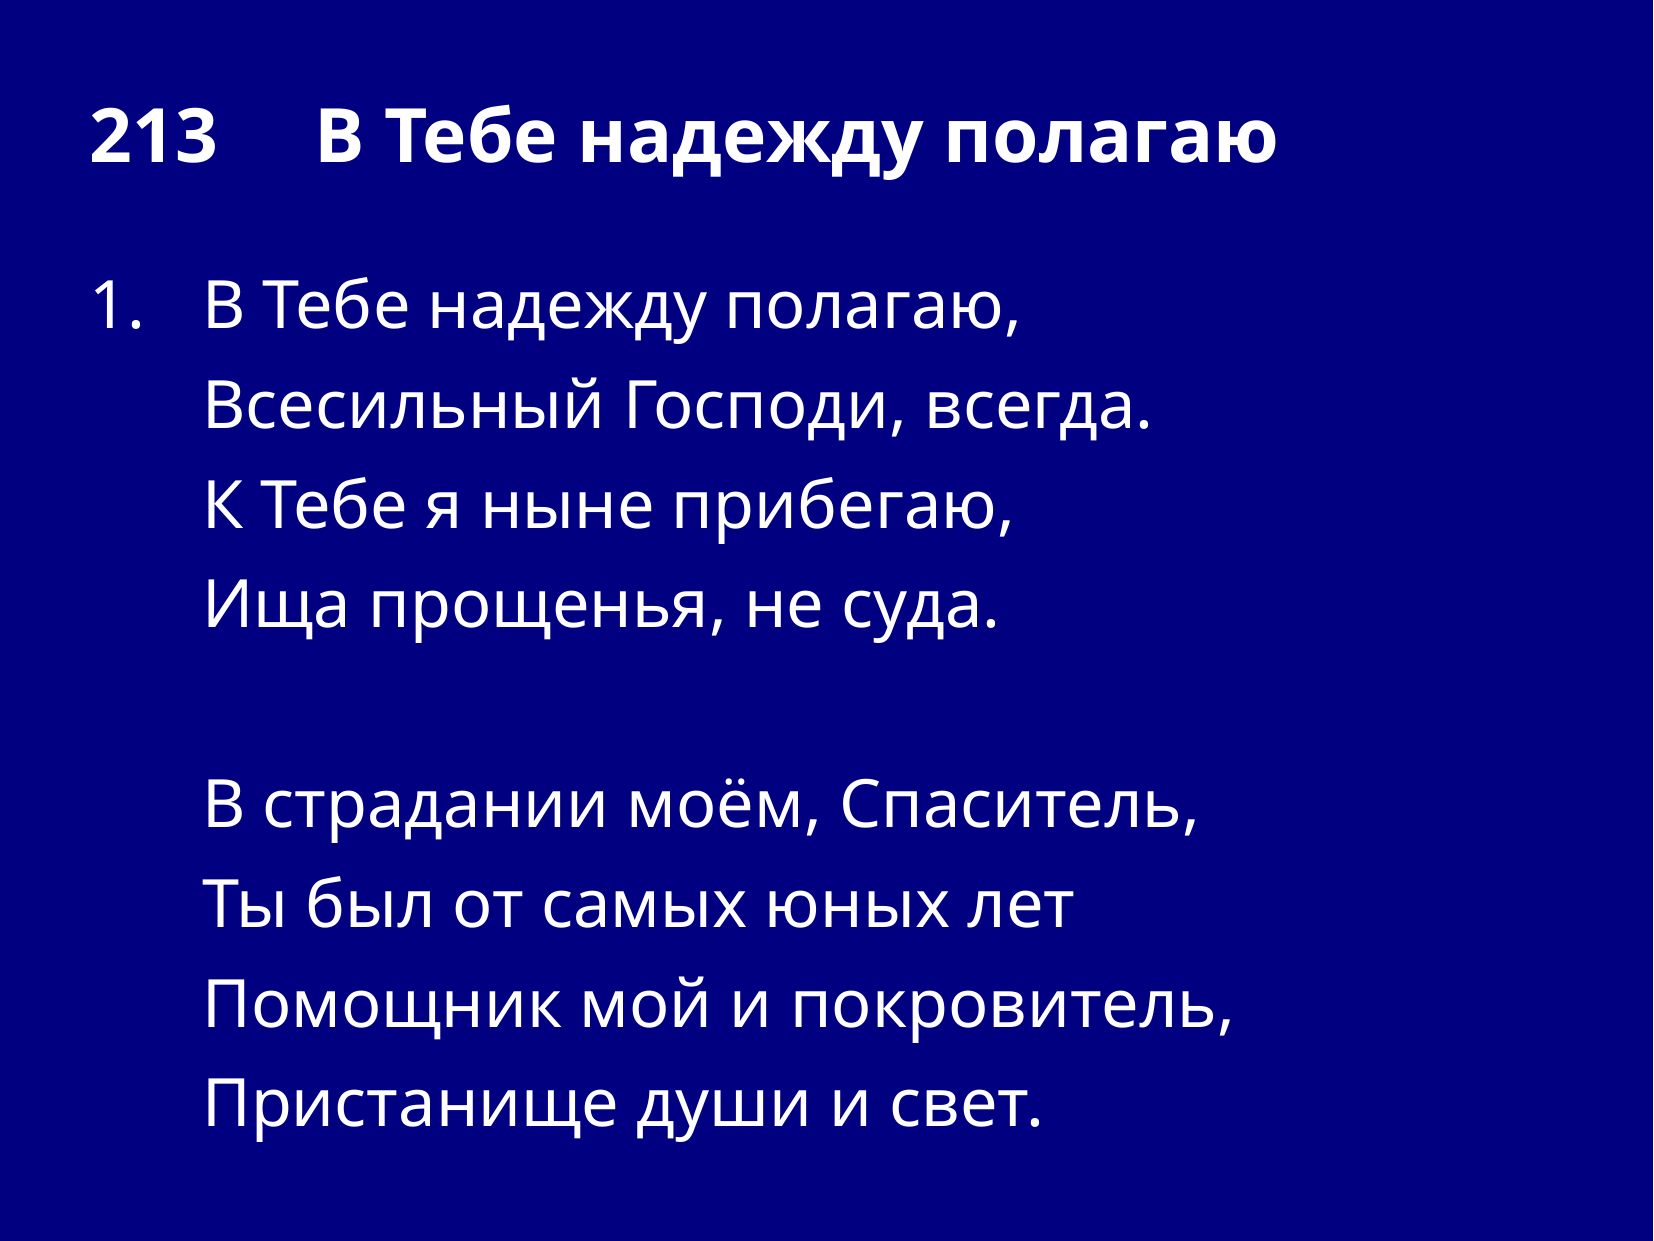

213	В Тебе надежду полагаю
1.	В Тебе надежду полагаю,
	Всесильный Господи, всегда.
	К Тебе я ныне прибегаю,
	Ища прощенья, не суда.
	В страдании моём, Спаситель,
	Ты был от самых юных лет
	Помощник мой и покровитель,
	Пристанище души и свет.